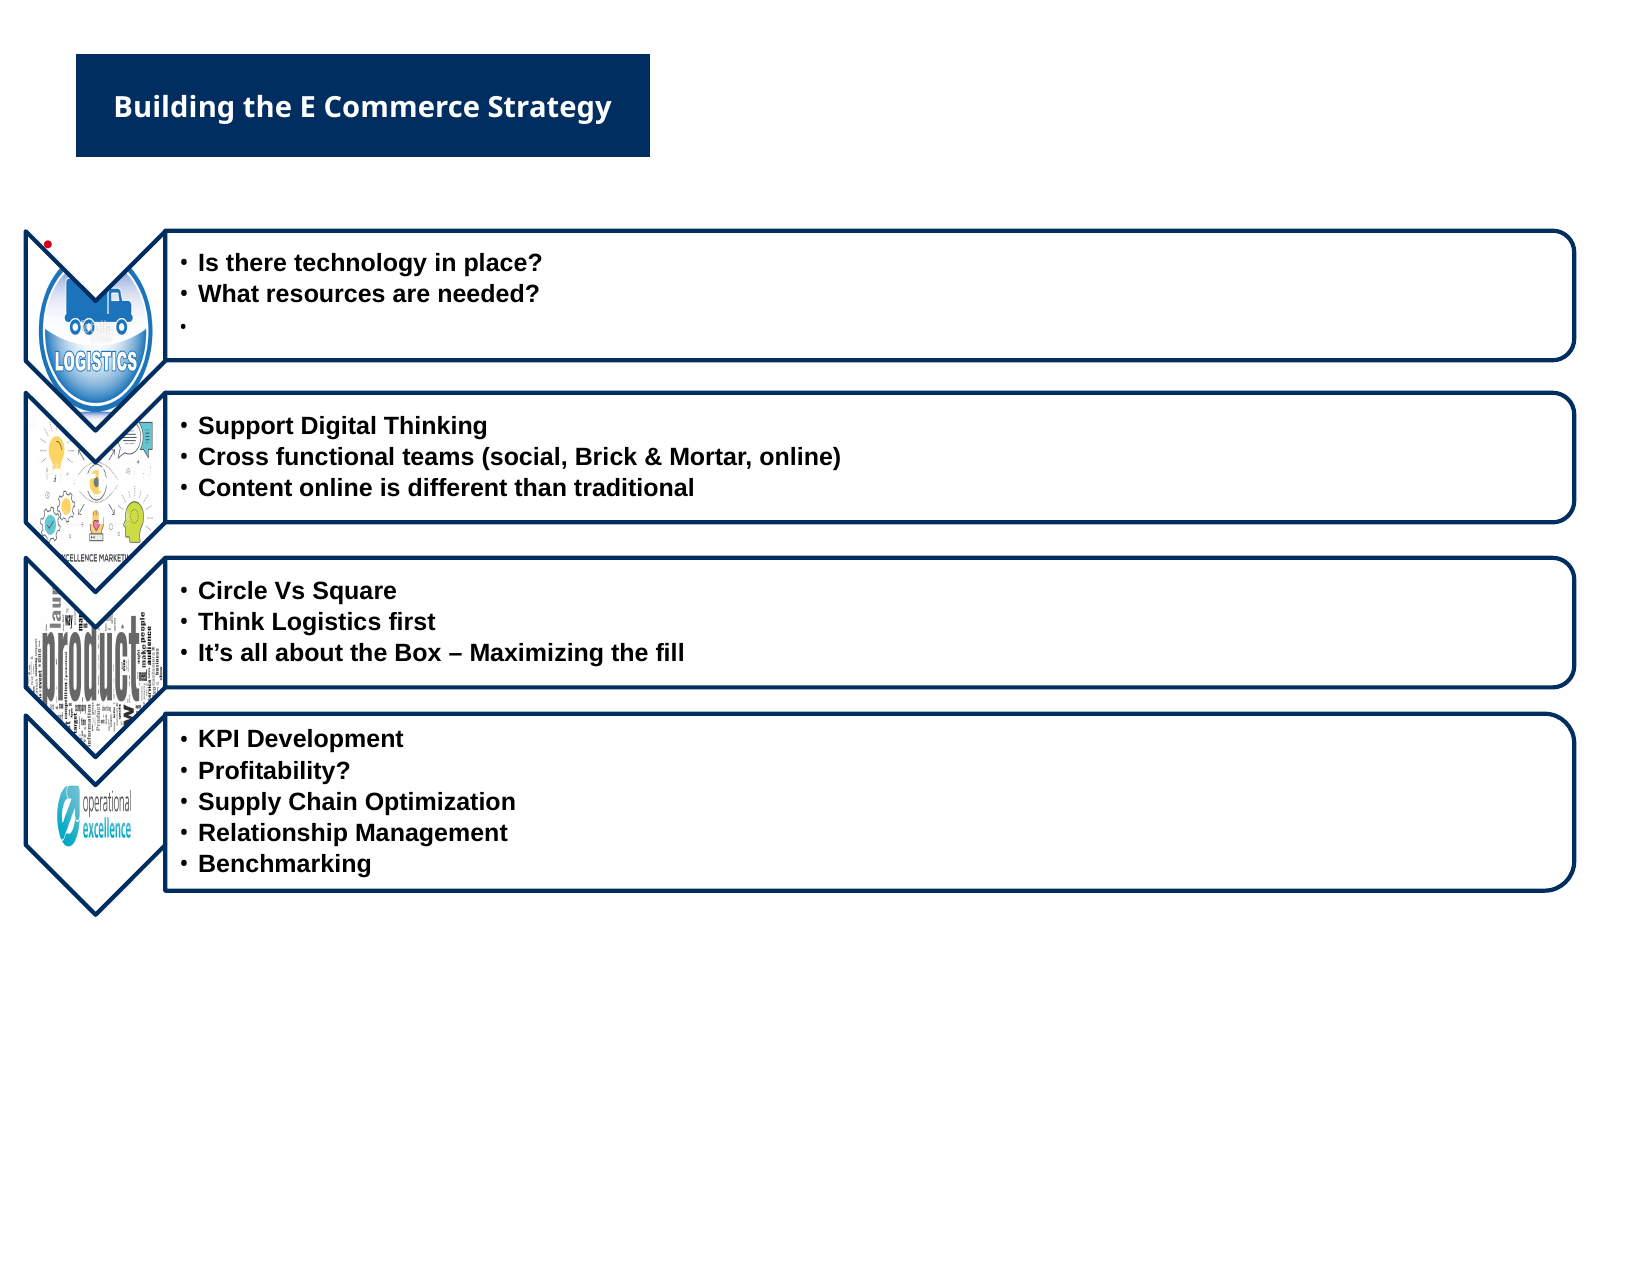

Building the E Commerce Strategy
#
Is there technology in place?
What resources are needed?
Marketin
Support Digital Thinking
Cross functional teams (social, Brick & Mortar, online)
Content online is different than traditional
Circle Vs Square
Think Logistics first
It’s all about the Box – Maximizing the fill
KPI Development
Profitability?
Supply Chain Optimization
Relationship Management
Benchmarking